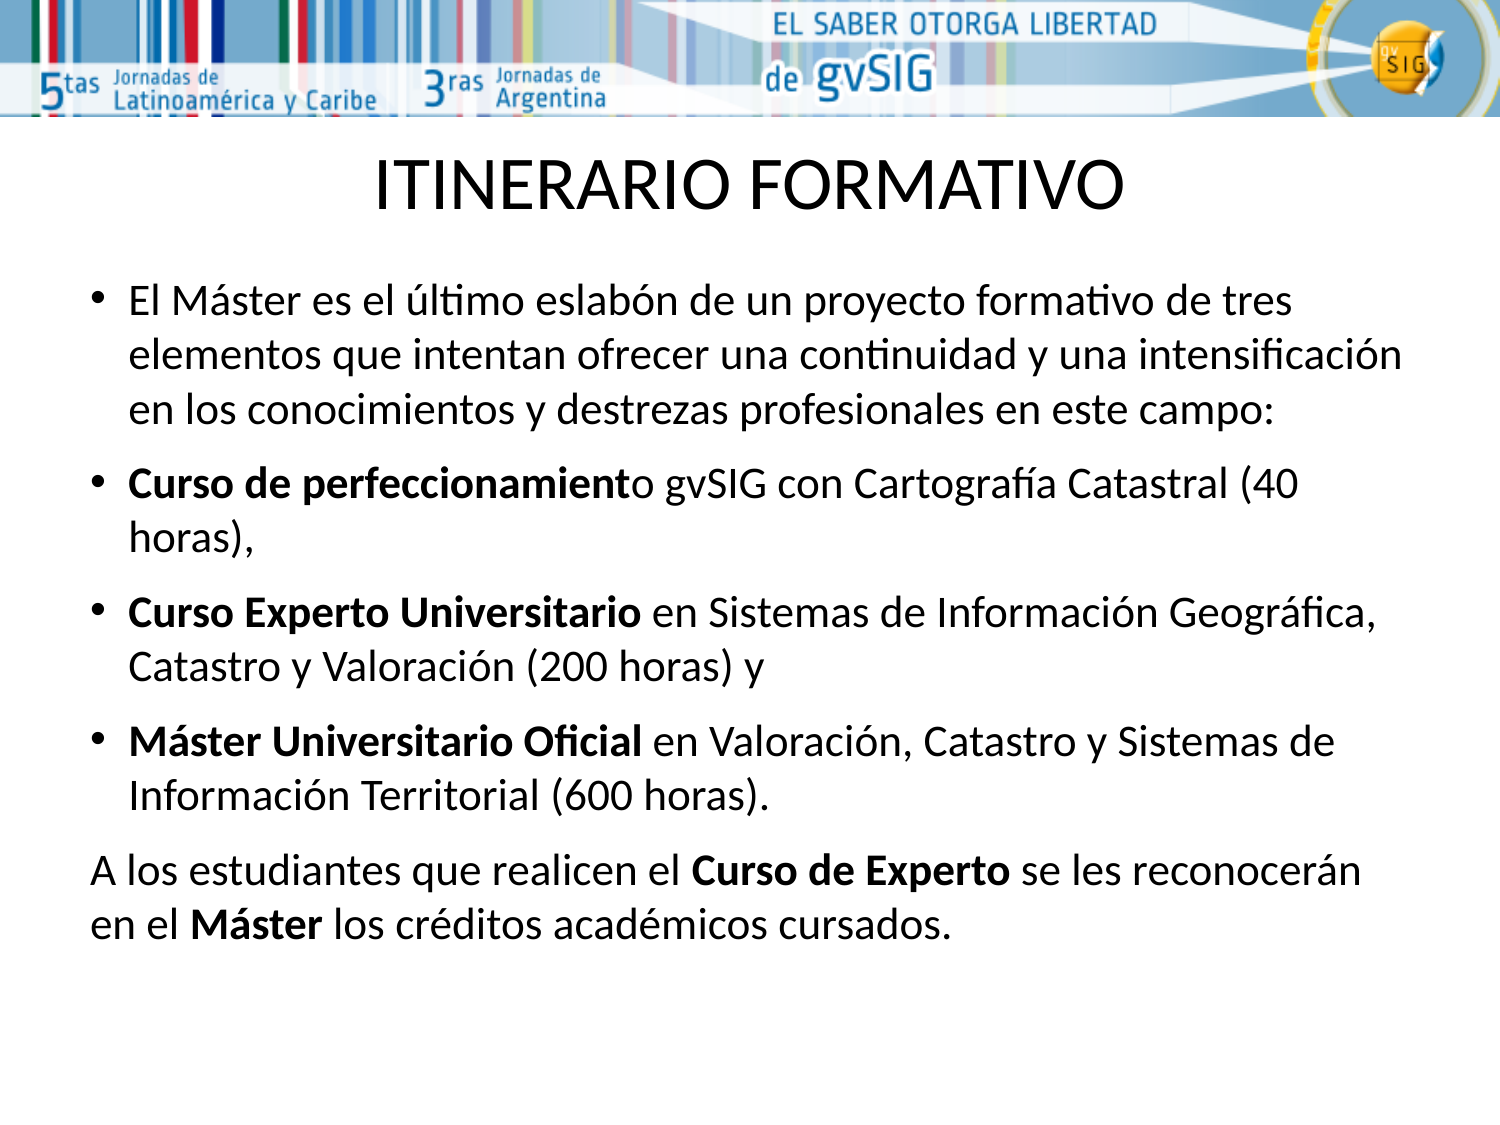

# ITINERARIO FORMATIVO
El Máster es el último eslabón de un proyecto formativo de tres elementos que intentan ofrecer una continuidad y una intensificación en los conocimientos y destrezas profesionales en este campo:
Curso de perfeccionamiento gvSIG con Cartografía Catastral (40 horas),
Curso Experto Universitario en Sistemas de Información Geográfica, Catastro y Valoración (200 horas) y
Máster Universitario Oficial en Valoración, Catastro y Sistemas de Información Territorial (600 horas).
A los estudiantes que realicen el Curso de Experto se les reconocerán en el Máster los créditos académicos cursados.